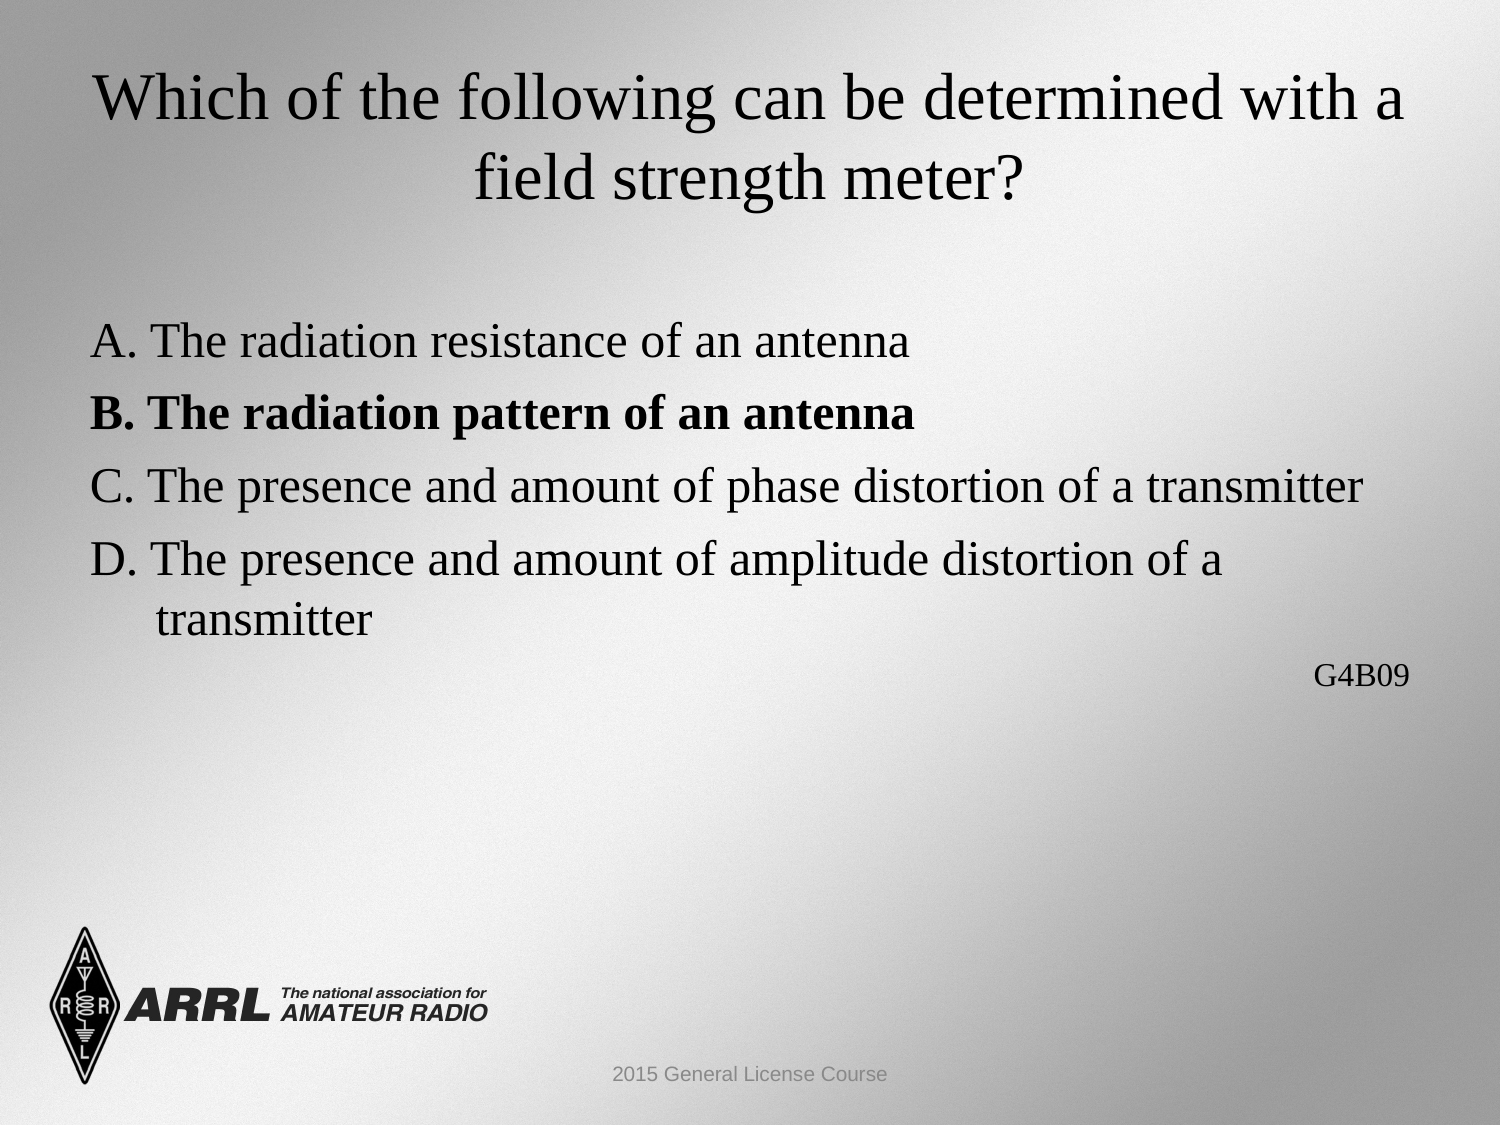

# Which of the following can be determined with a field strength meter?
A. The radiation resistance of an antenna
B. The radiation pattern of an antenna
C. The presence and amount of phase distortion of a transmitter
D. The presence and amount of amplitude distortion of a transmitter
 G4B09
2015 General License Course